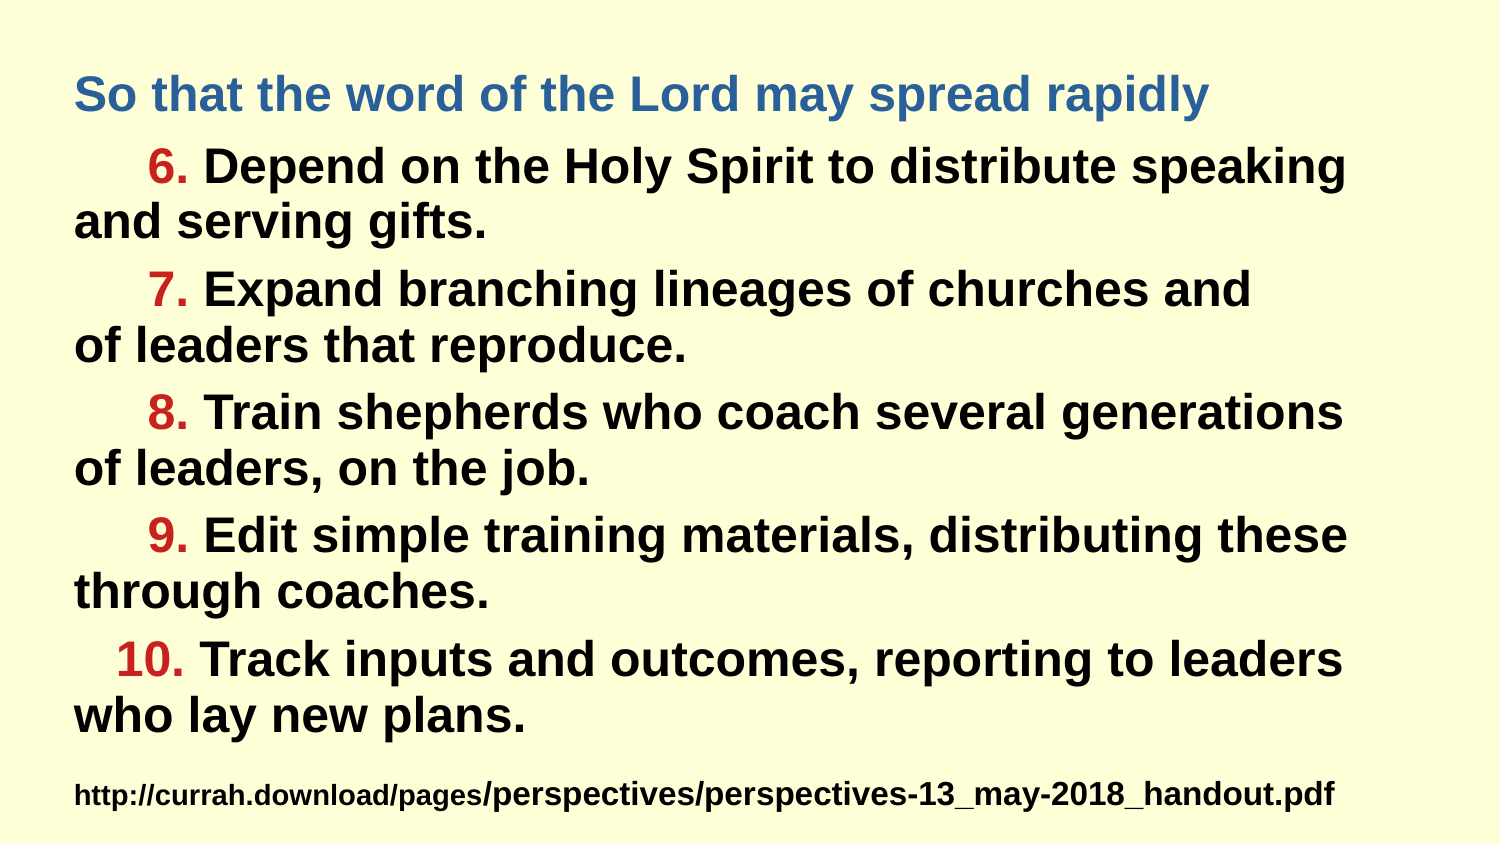

So that the word of the Lord may spread rapidly
	6. Depend on the Holy Spirit to distribute speaking and serving gifts.
	7. Expand branching lineages of churches and
of leaders that reproduce.
	8. Train shepherds who coach several generations of leaders, on the job.
	9. Edit simple training materials, distributing these through coaches.
   10. Track inputs and outcomes, reporting to leaders who lay new plans.
http://currah.download/pages/perspectives/perspectives-13_may-2018_handout.pdf